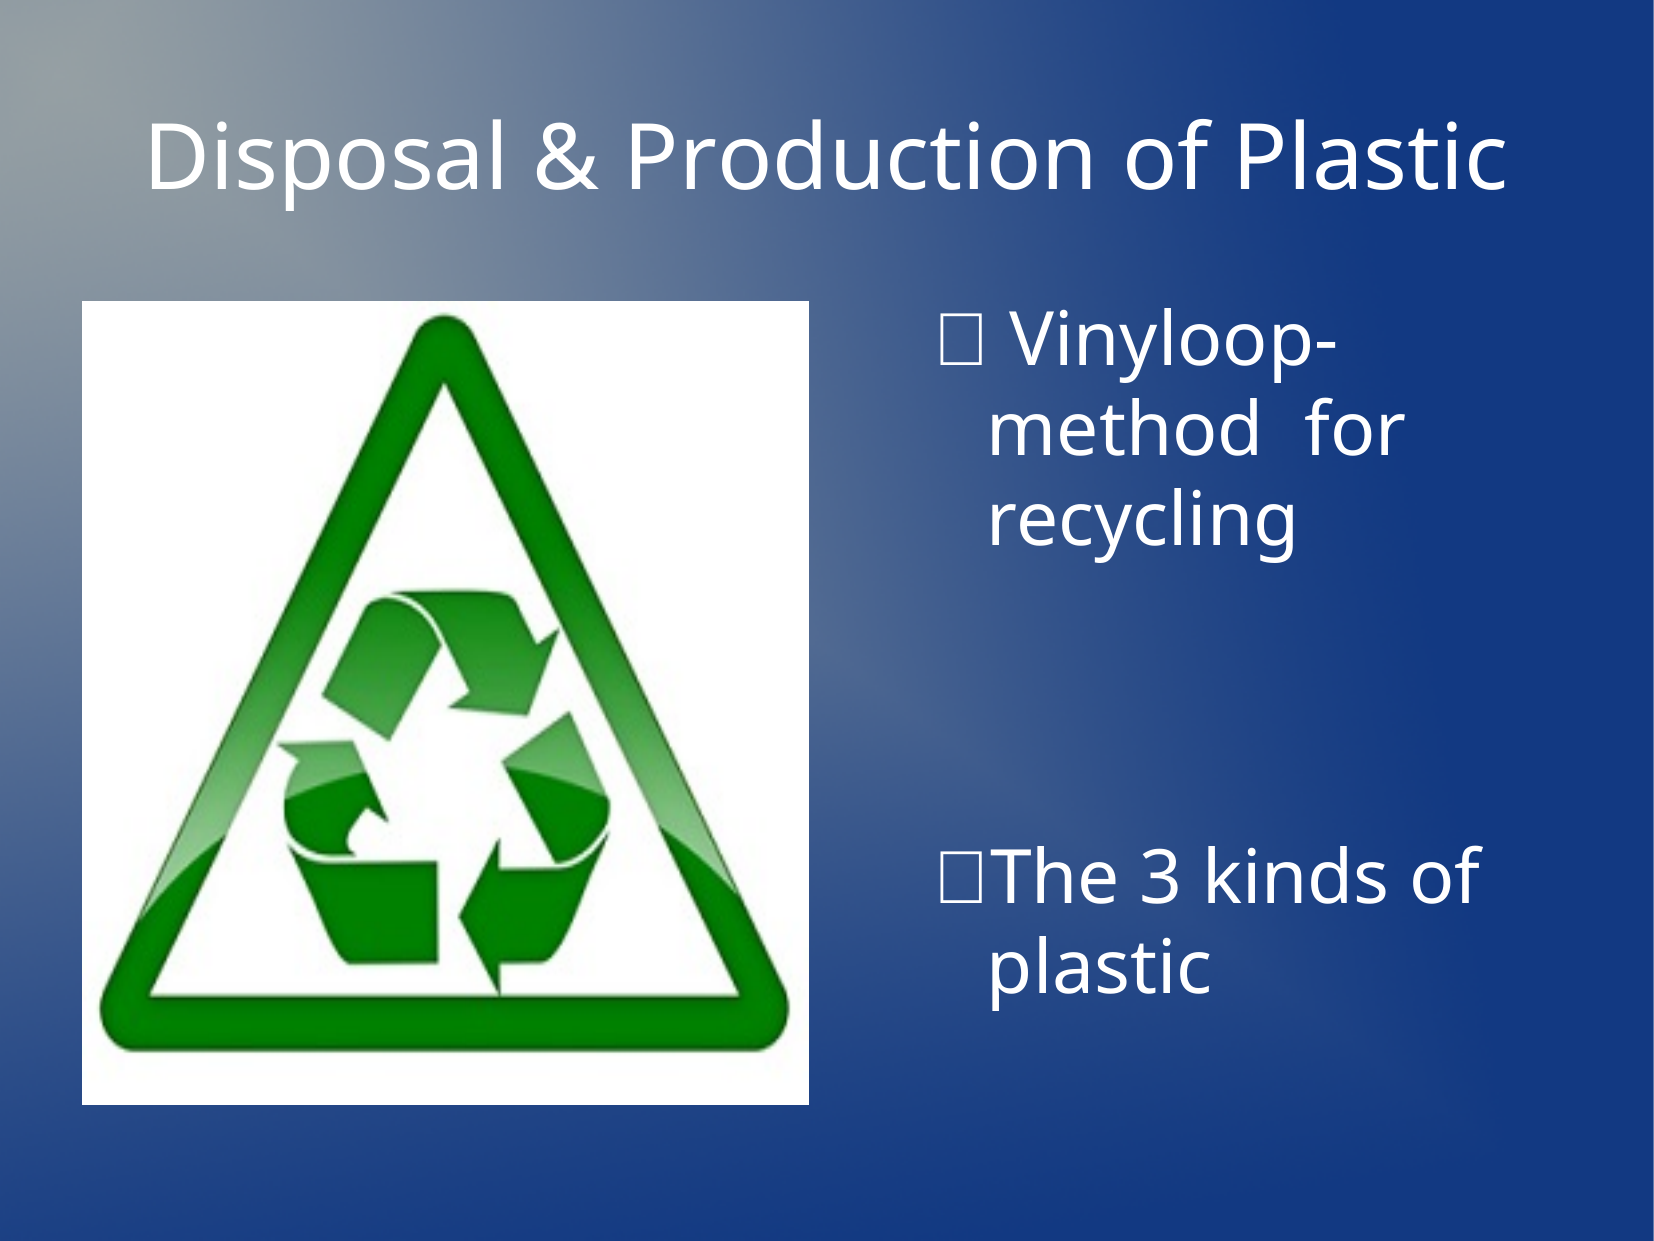

# Disposal & Production of Plastic
 Vinyloop-method for recycling
The 3 kinds of plastic